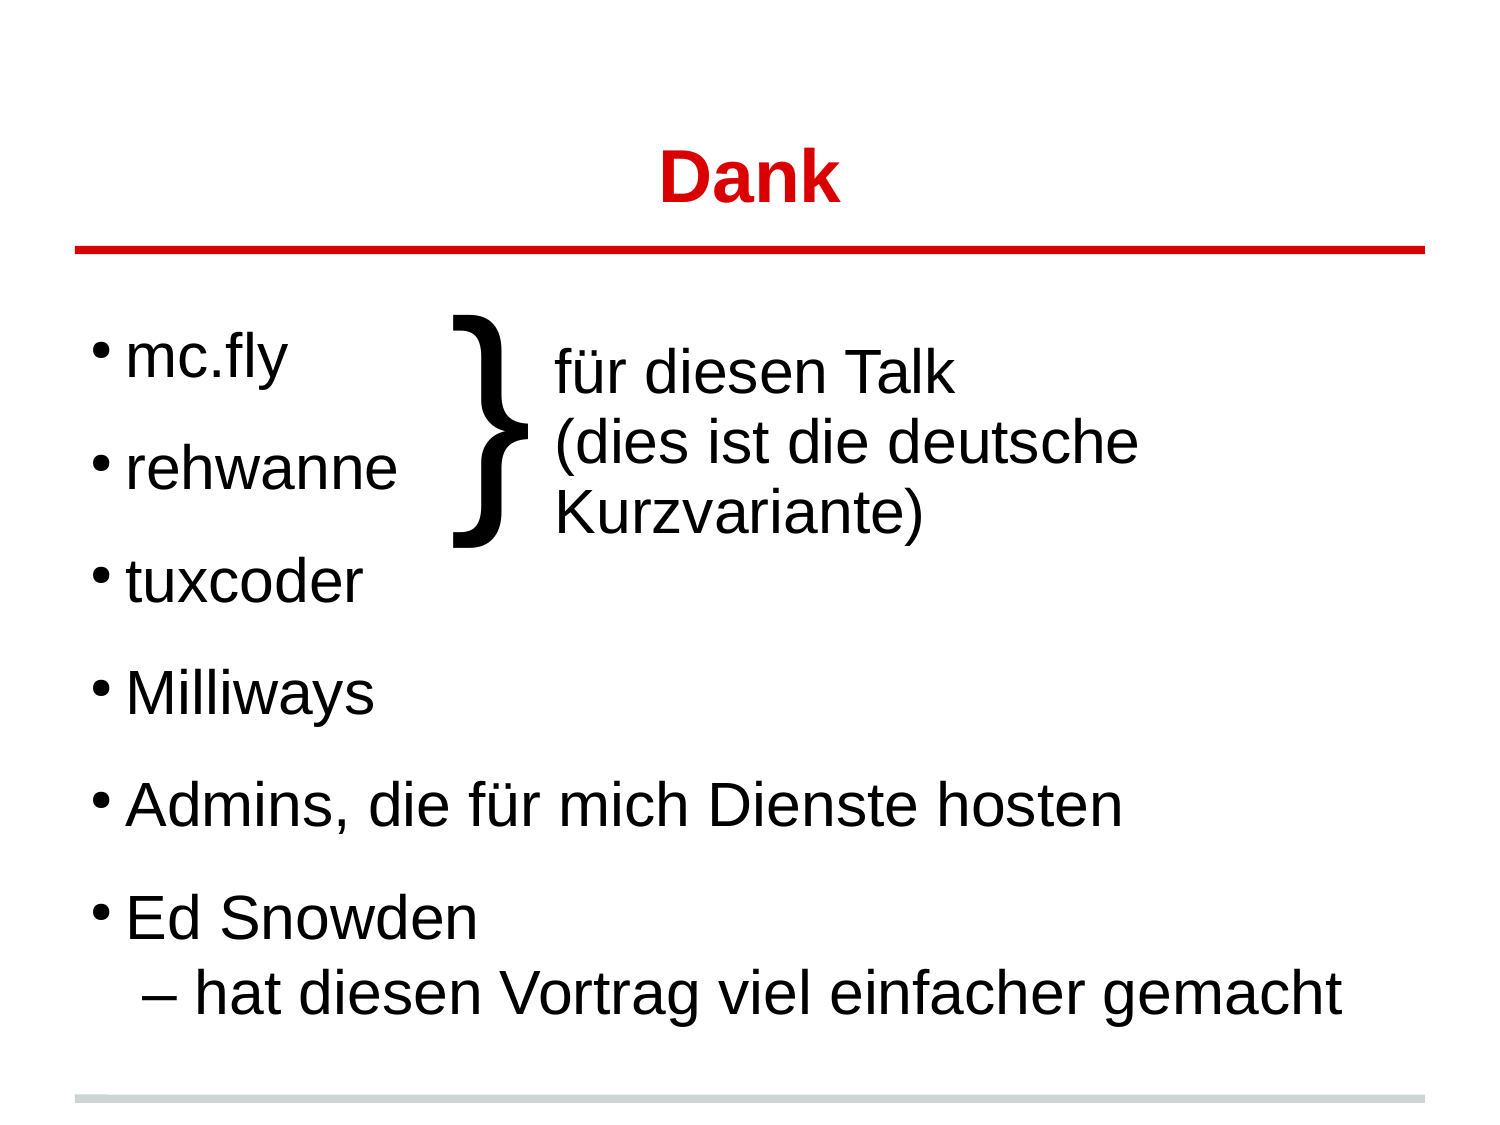

# Dank
mc.fly
rehwanne
tuxcoder
Milliways
Admins, die für mich Dienste hosten
Ed Snowden
 – hat diesen Vortrag viel einfacher gemacht
}
für diesen Talk
(dies ist die deutsche Kurzvariante)